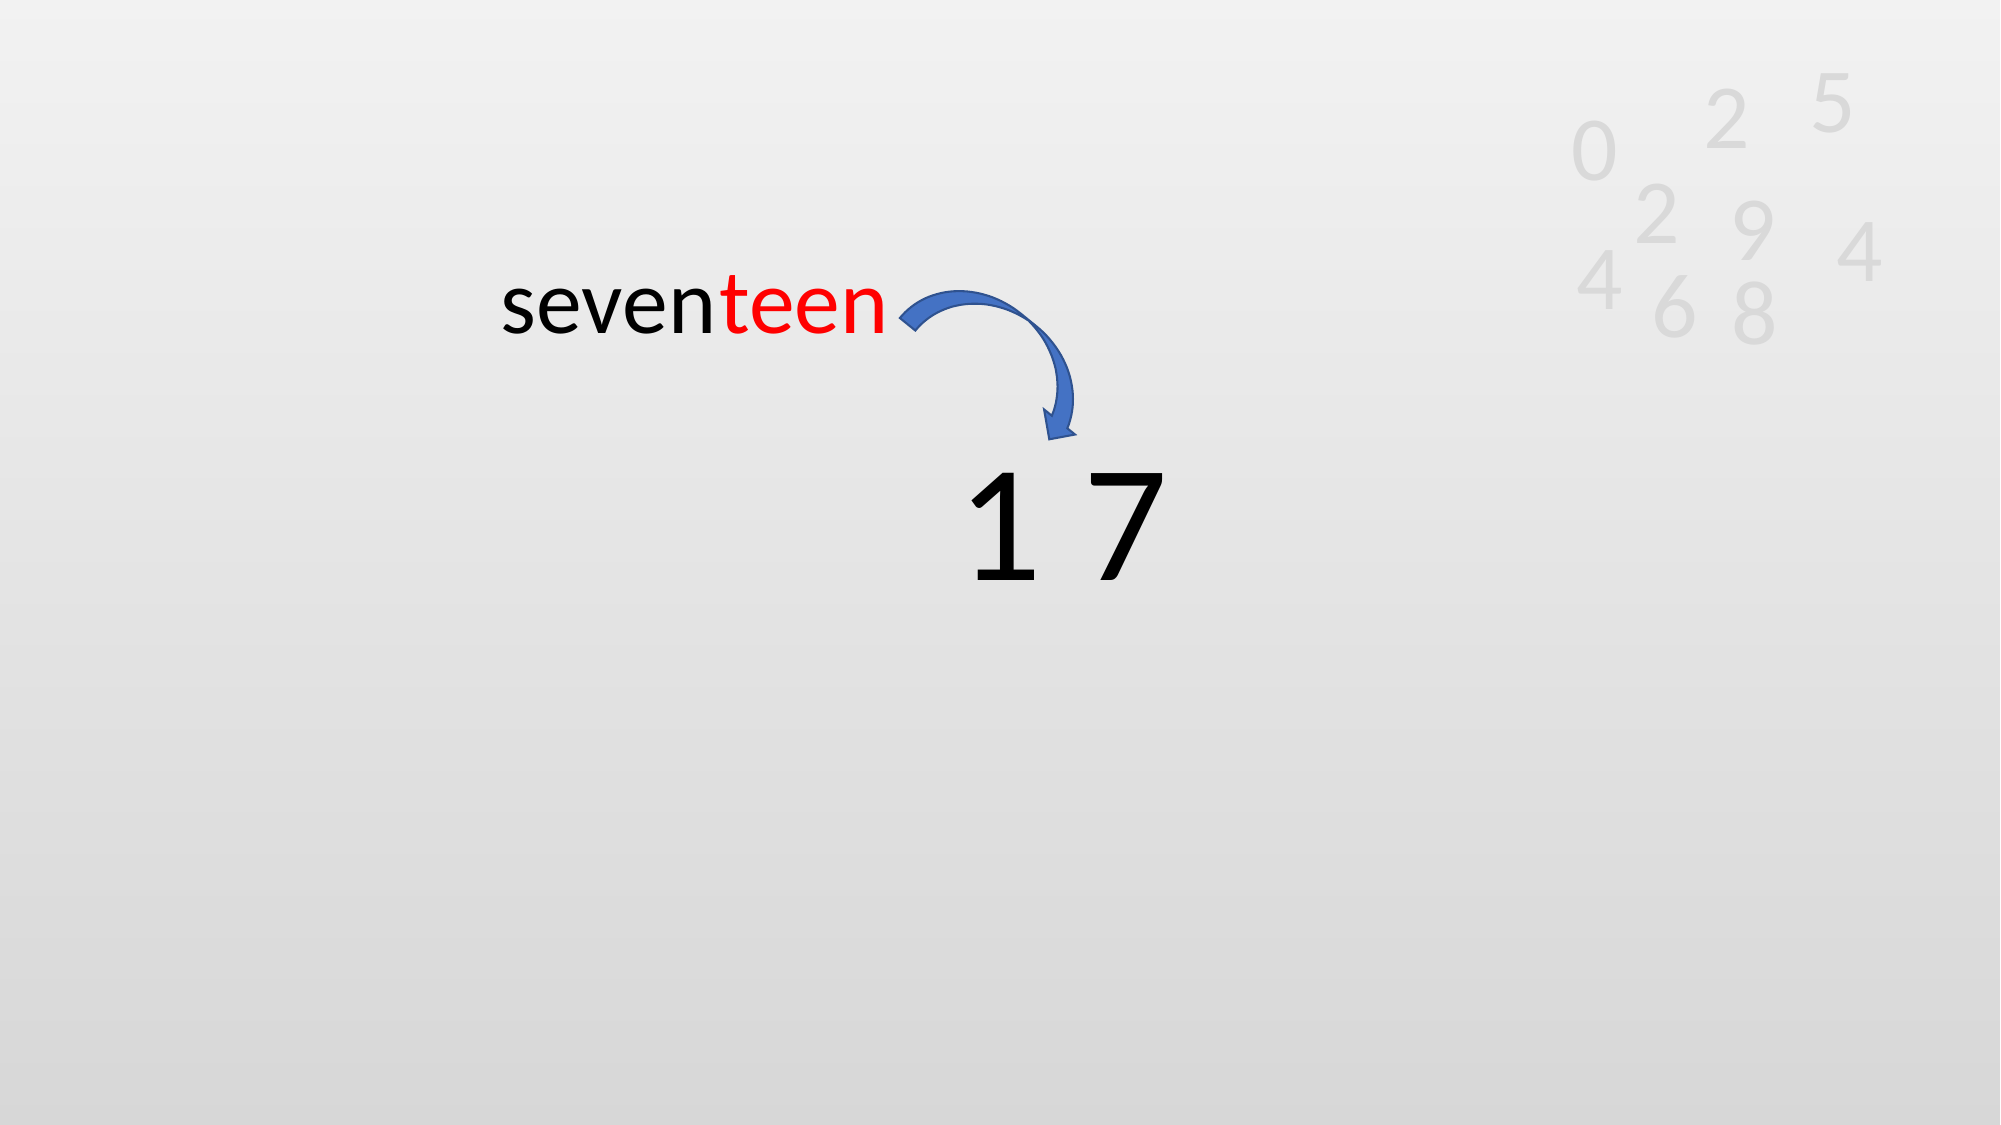

5
2
0
2
9
4
4
seven
teen
6
8
1
7